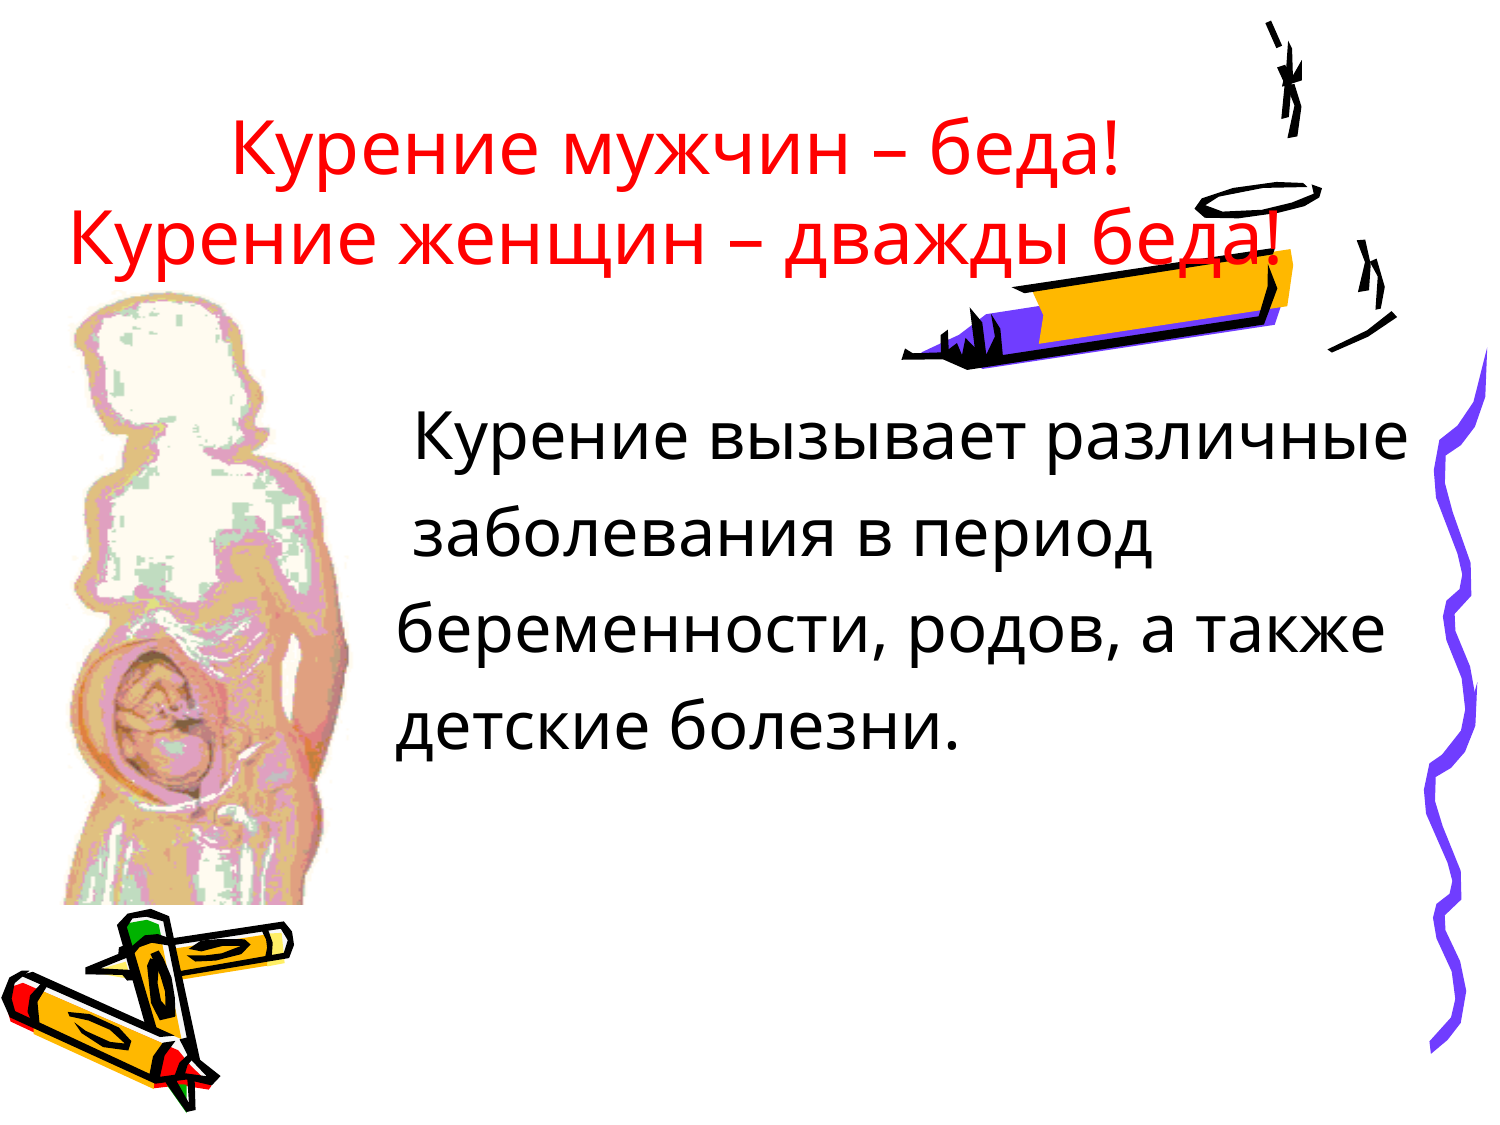

# Курение мужчин – беда! Курение женщин – дважды беда!
 Курение вызывает различные
 заболевания в период
беременности, родов, а также
детские болезни.